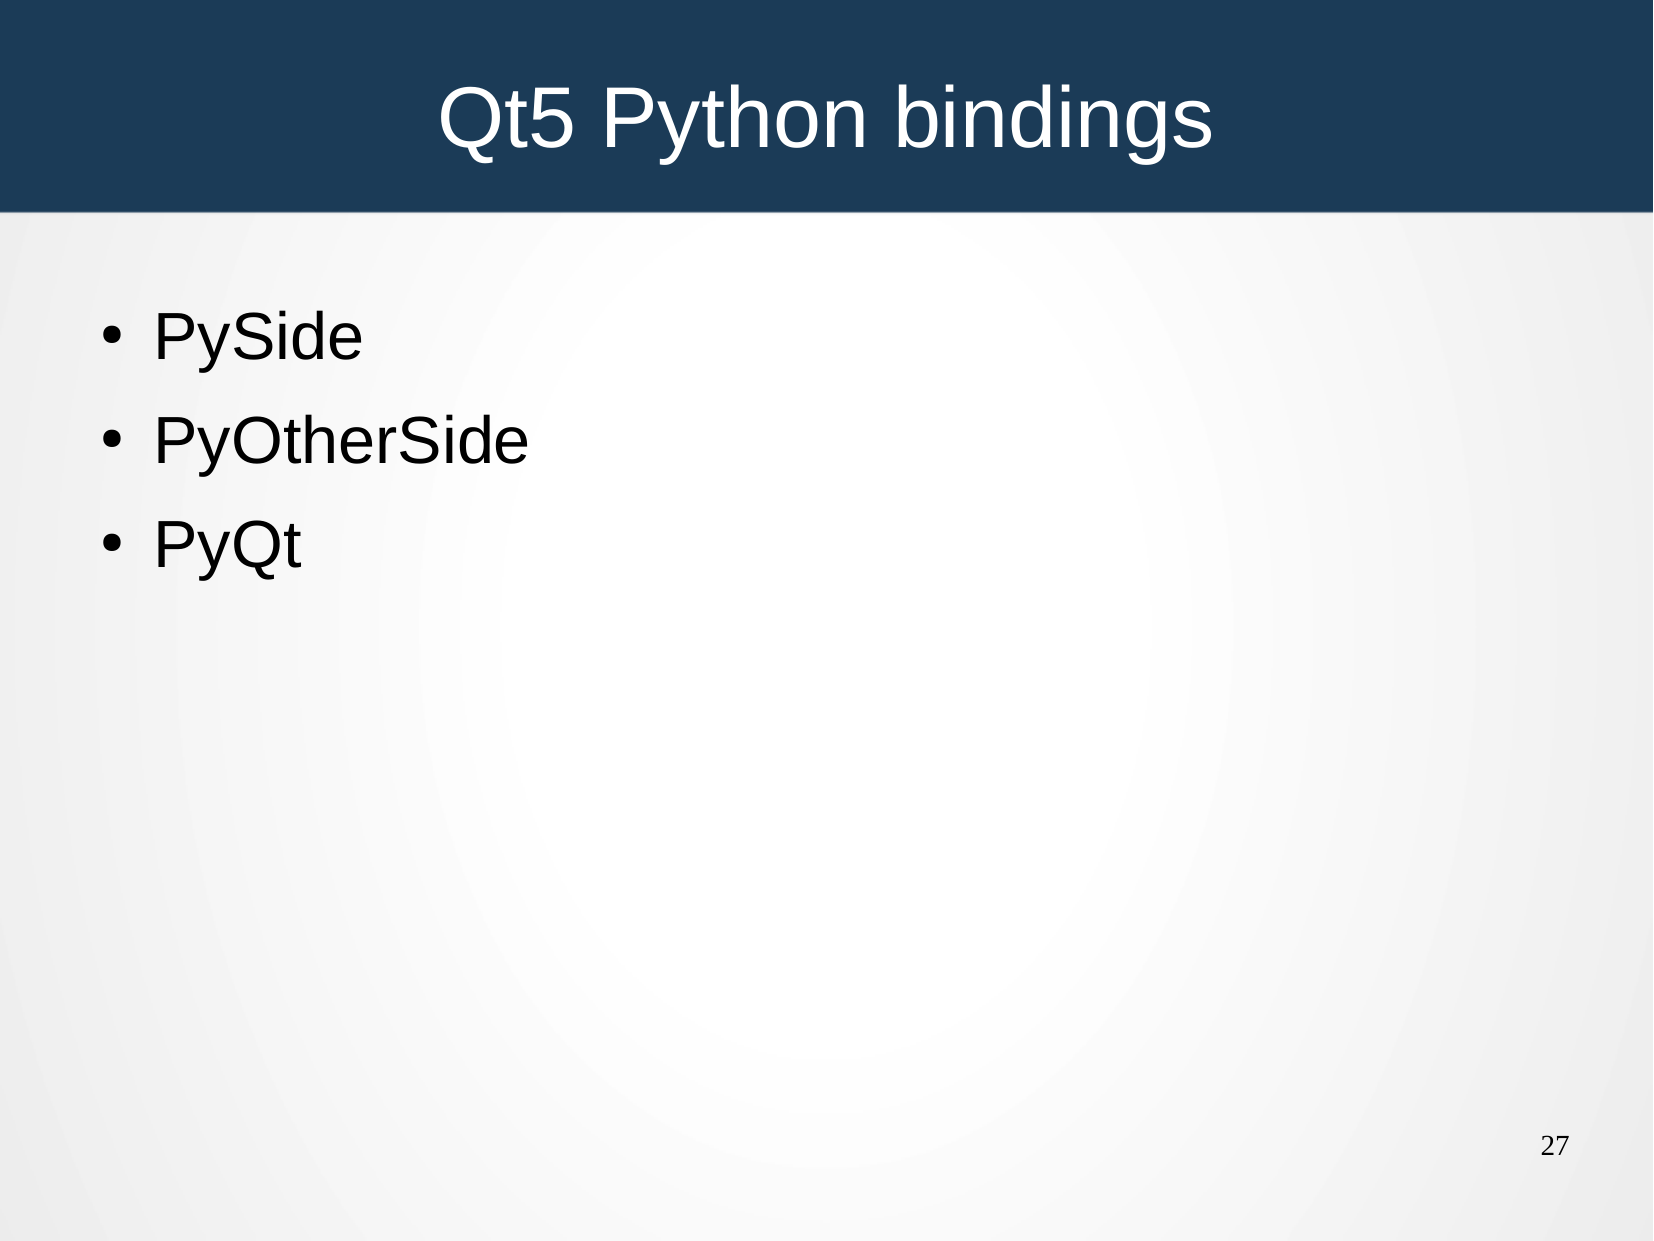

# Qt5 Python bindings
PySide
PyOtherSide
PyQt
27